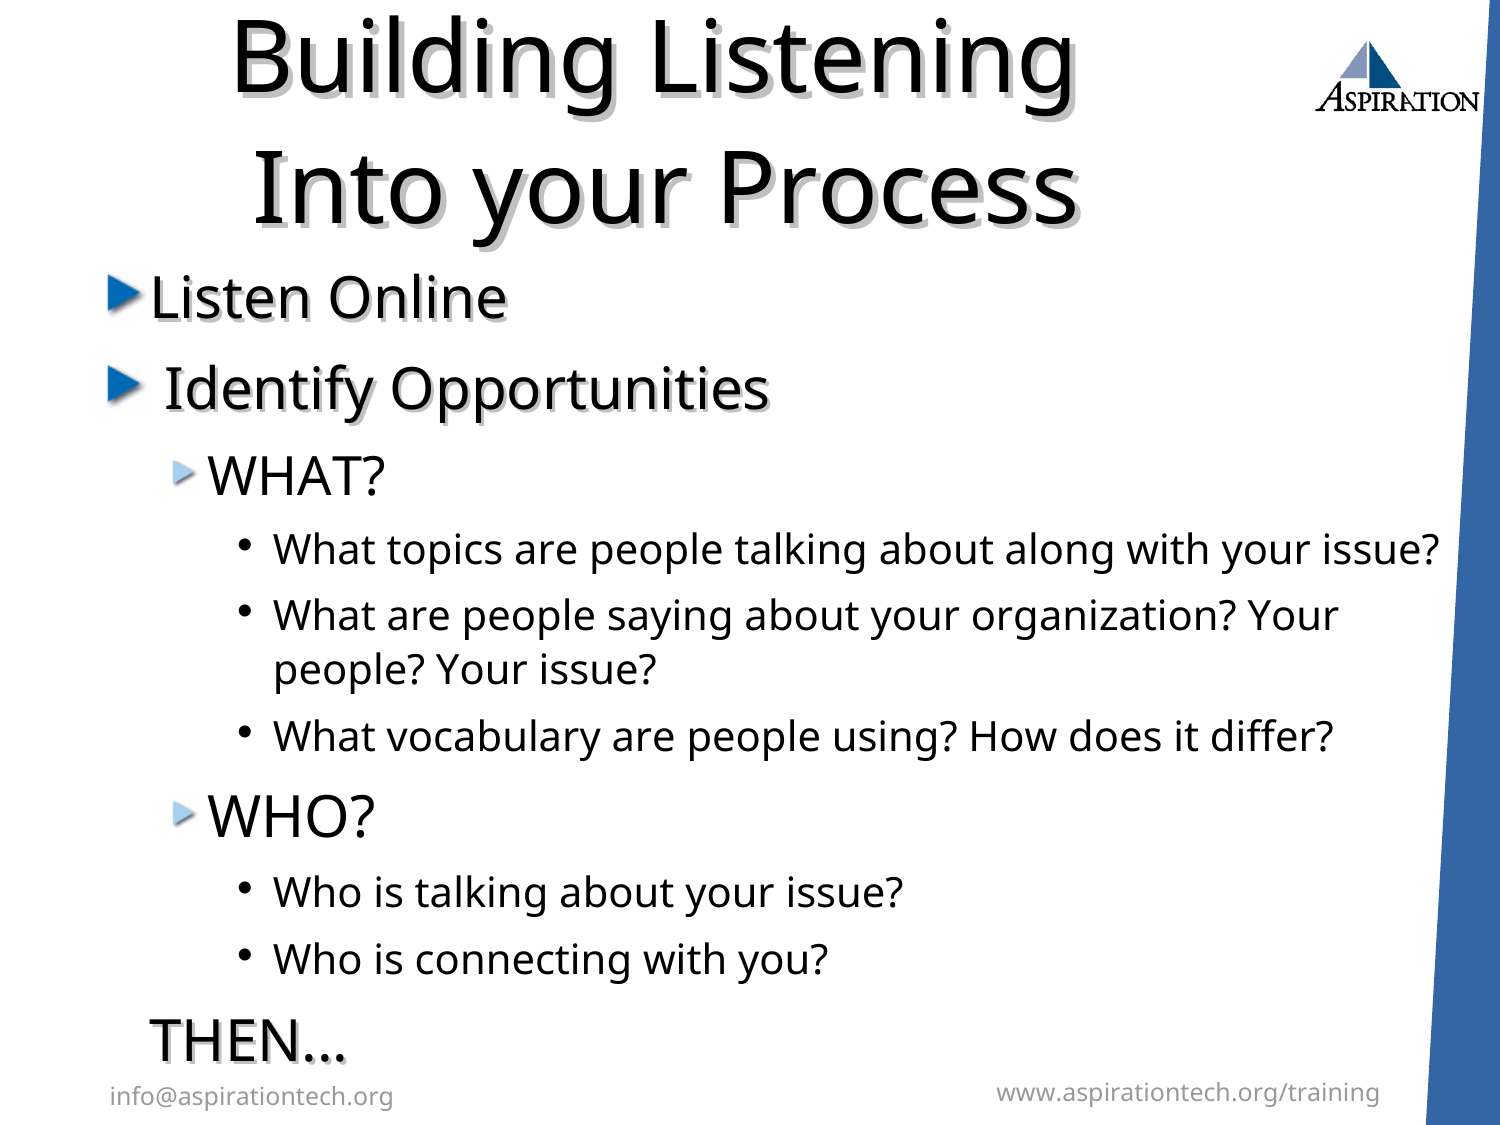

# Building Listening Into your Process
Listen Online
 Identify Opportunities
WHAT?
What topics are people talking about along with your issue?
What are people saying about your organization? Your people? Your issue?
What vocabulary are people using? How does it differ?
WHO?
Who is talking about your issue?
Who is connecting with you?
THEN...